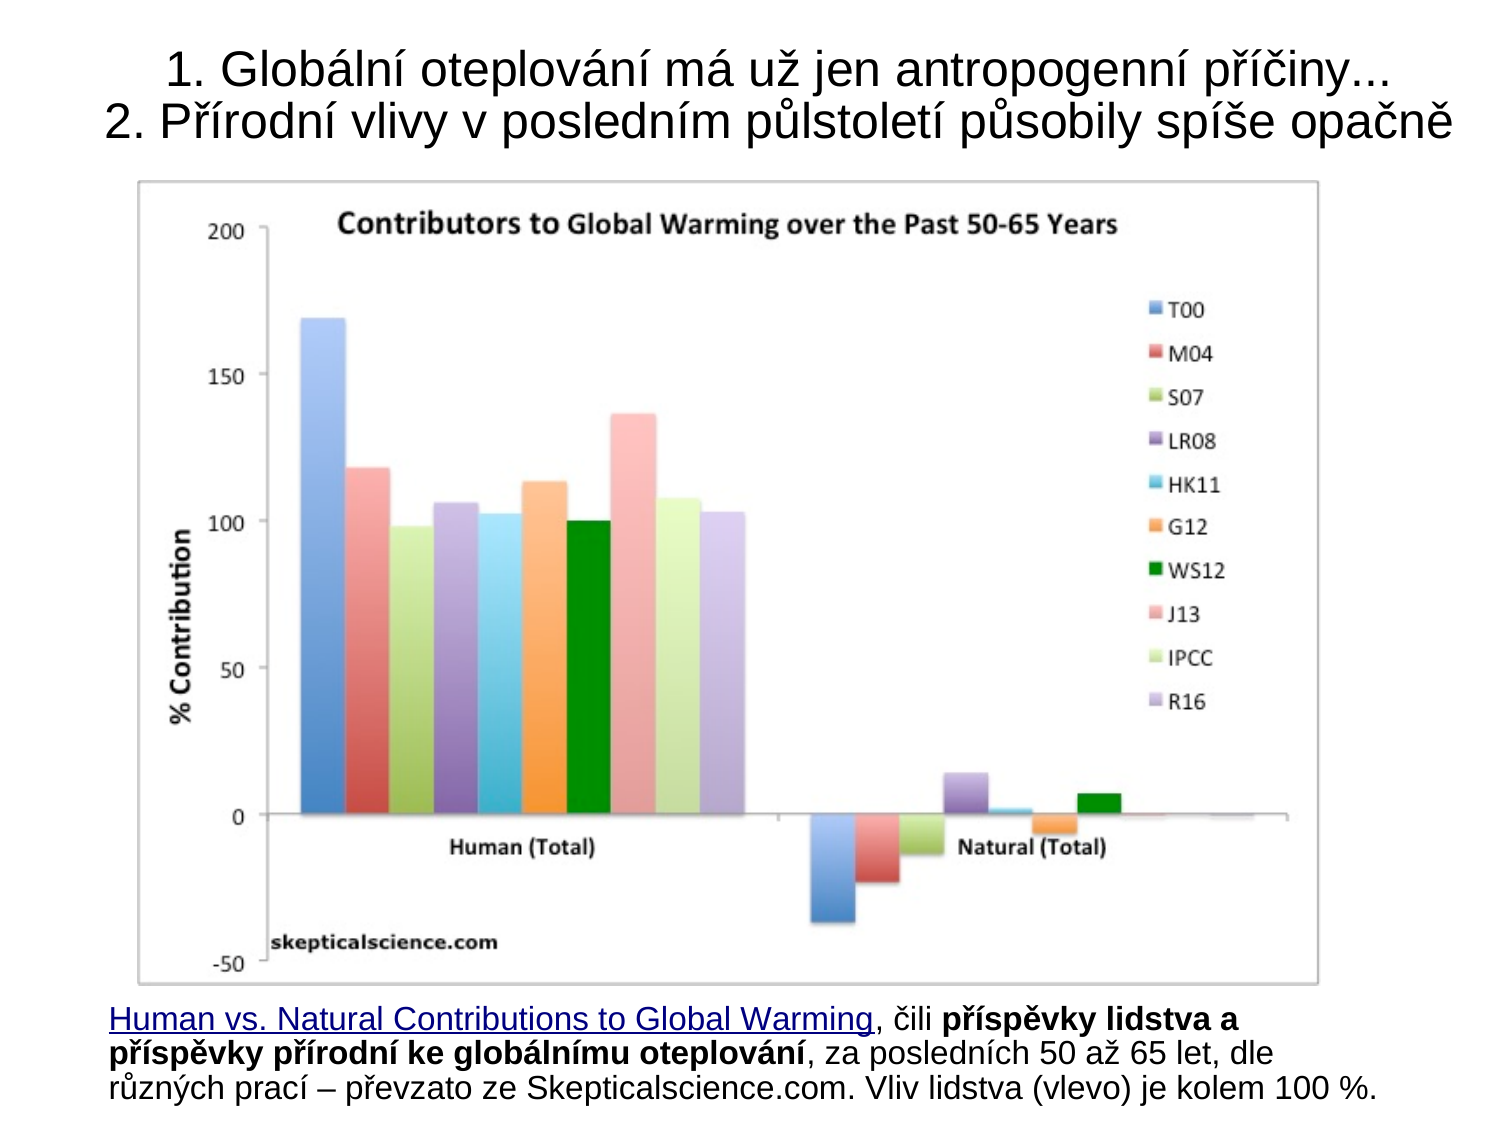

# 1. Globální oteplování má už jen antropogenní příčiny... 2. Přírodní vlivy v posledním půlstoletí působily spíše opačně
Human vs. Natural Contributions to Global Warming, čili příspěvky lidstva a příspěvky přírodní ke globálnímu oteplování, za posledních 50 až 65 let, dle různých prací – převzato ze Skepticalscience.com. Vliv lidstva (vlevo) je kolem 100 %.